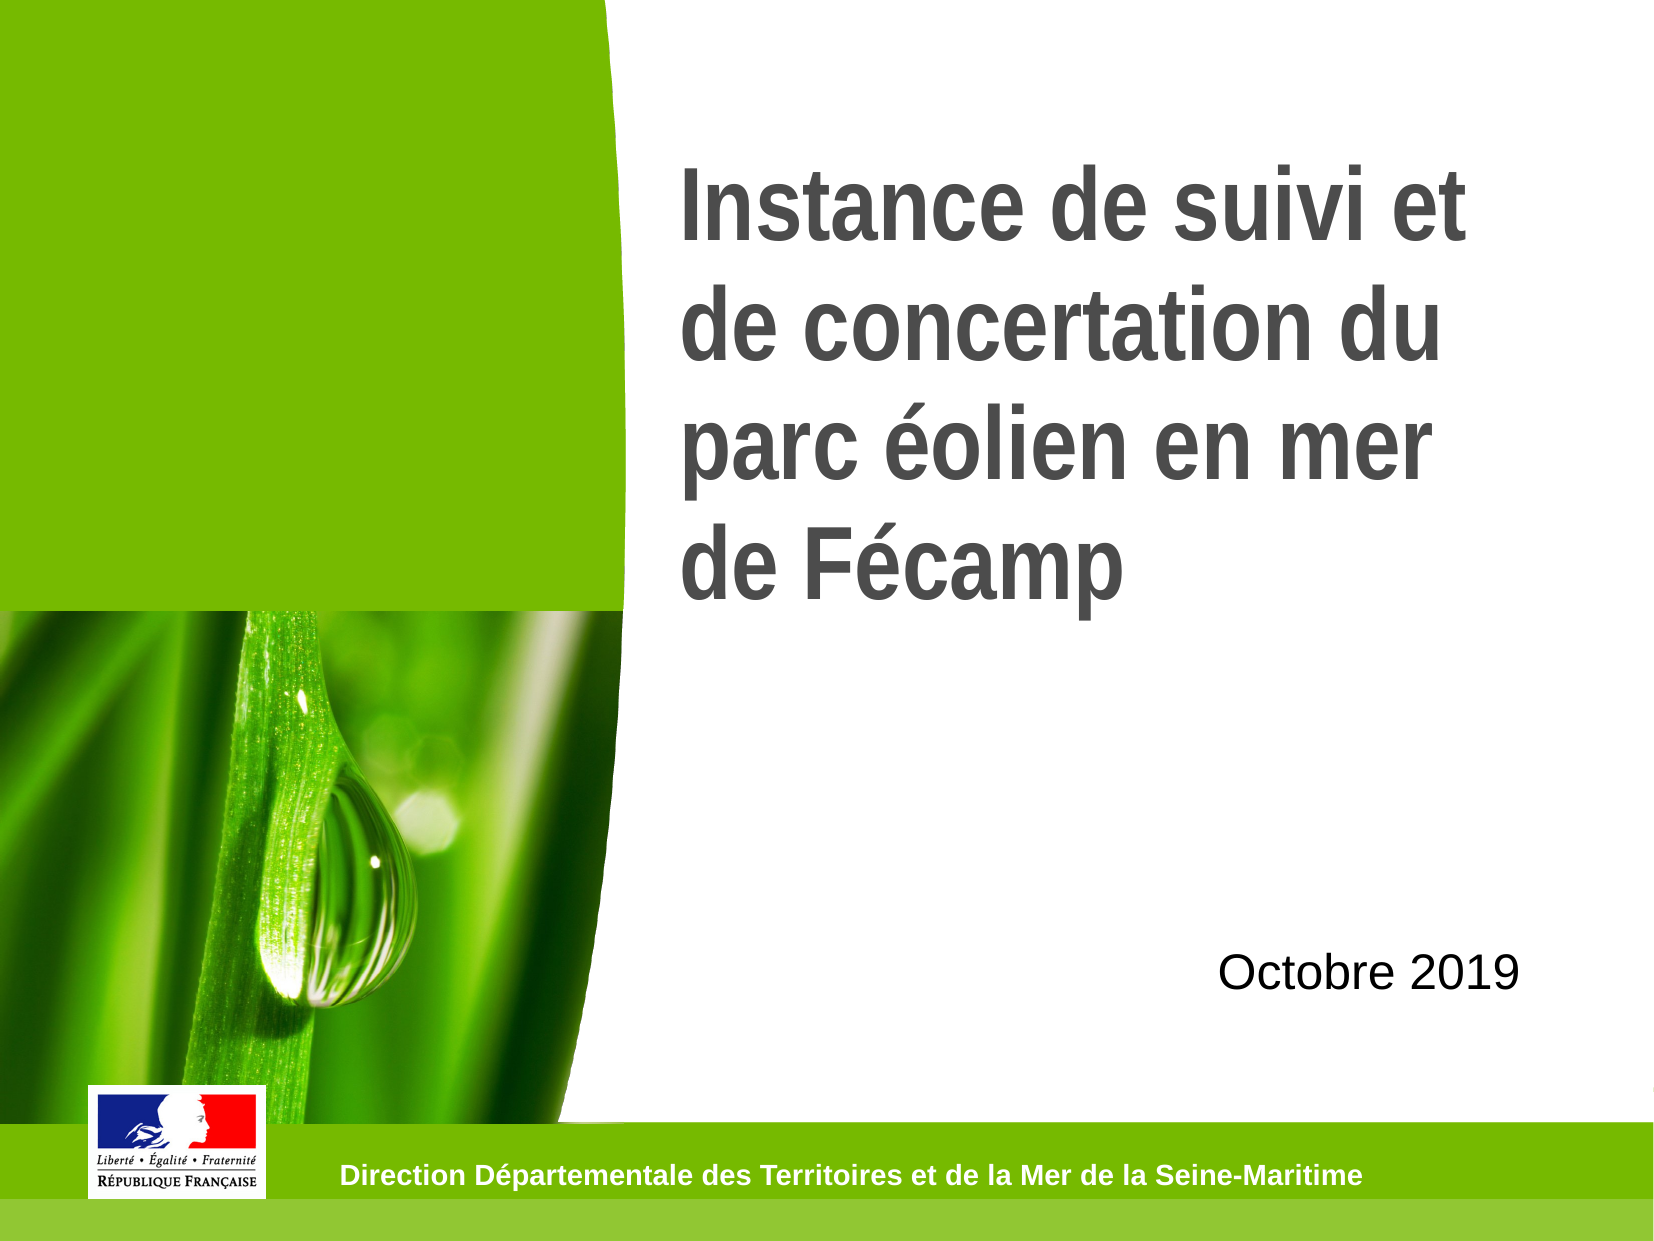

# Instance de suivi et de concertation du parc éolien en mer de Fécamp
Octobre 2019
Direction Départementale des Territoires et de la Mer de la Seine-Maritime